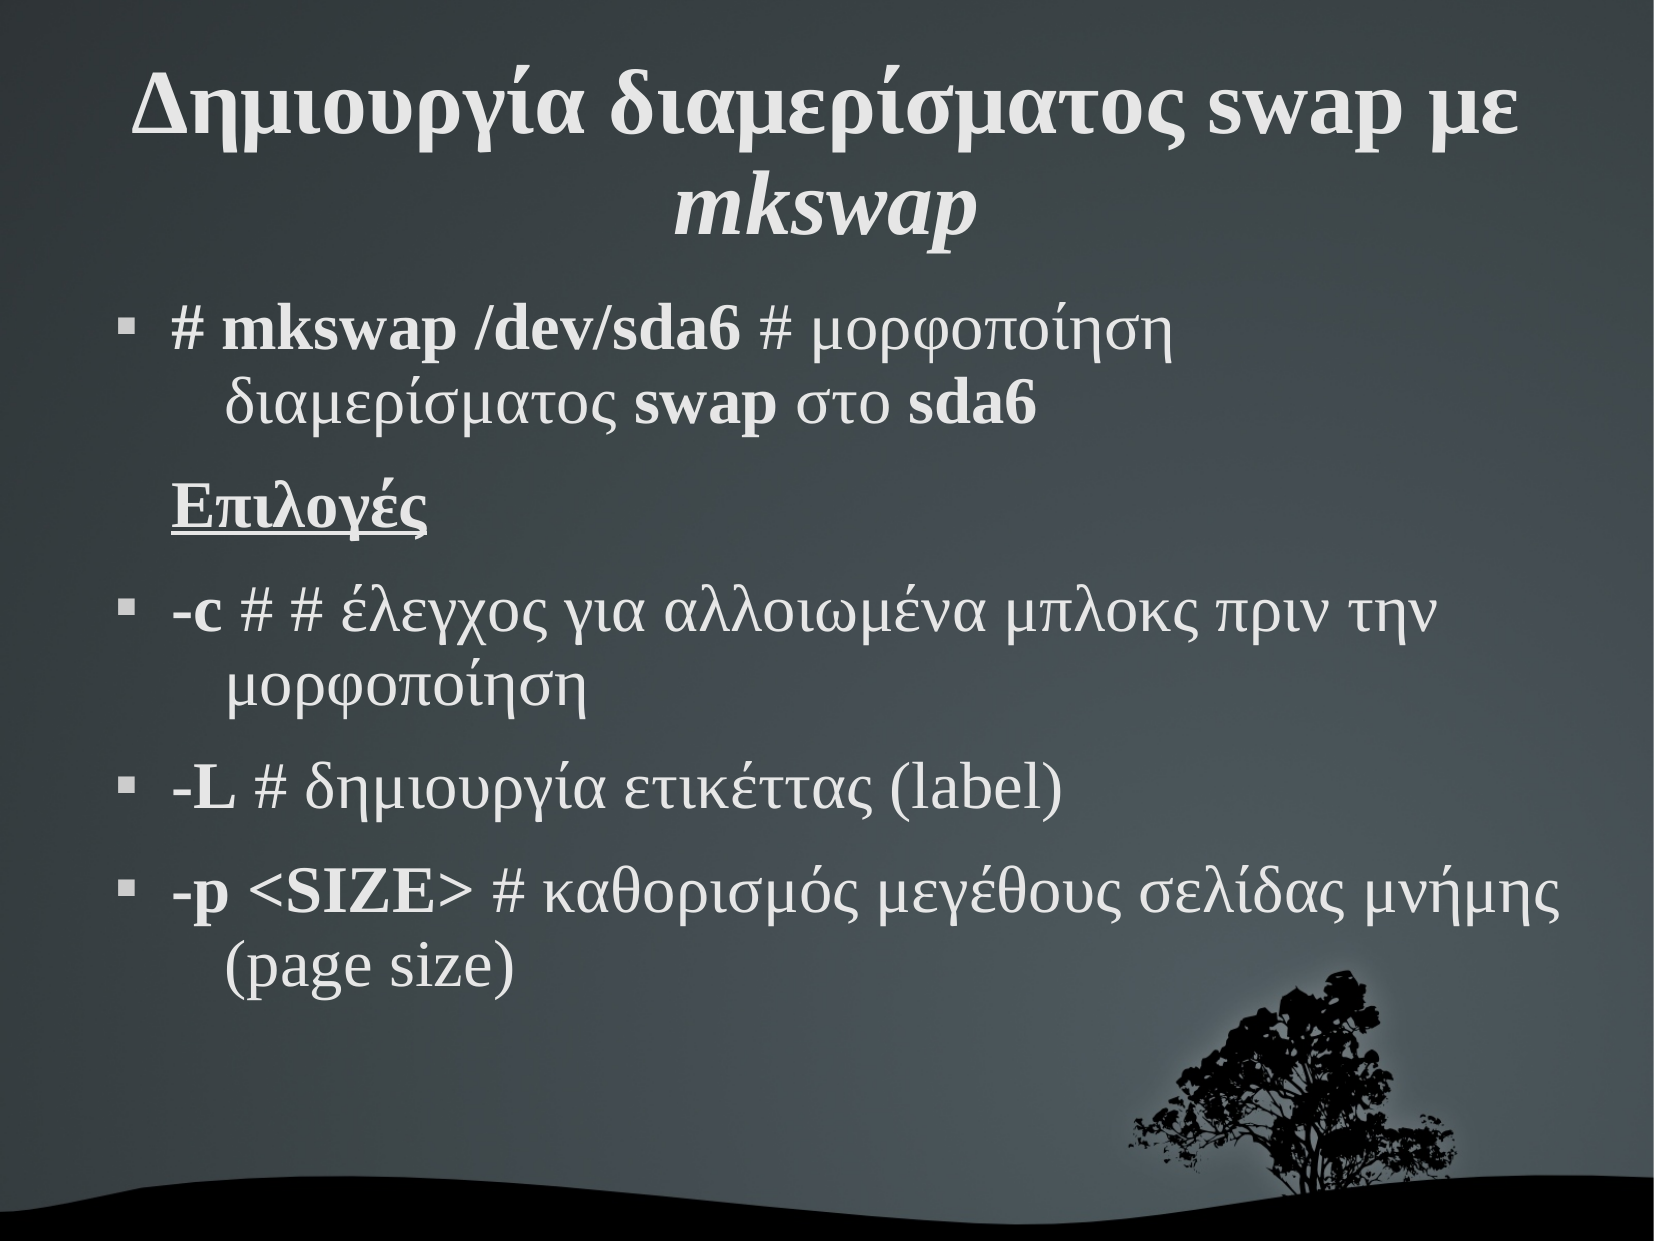

Δημιουργία διαμερίσματος swap με mkswap
# # mkswap /dev/sda6 # μορφοποίηση διαμερίσματος swap στο sda6
Επιλογές
-c # # έλεγχος για αλλοιωμένα μπλοκς πριν την μορφοποίηση
-L # δημιουργία ετικέττας (label)
-p <SIZE> # καθορισμός μεγέθους σελίδας μνήμης (page size)